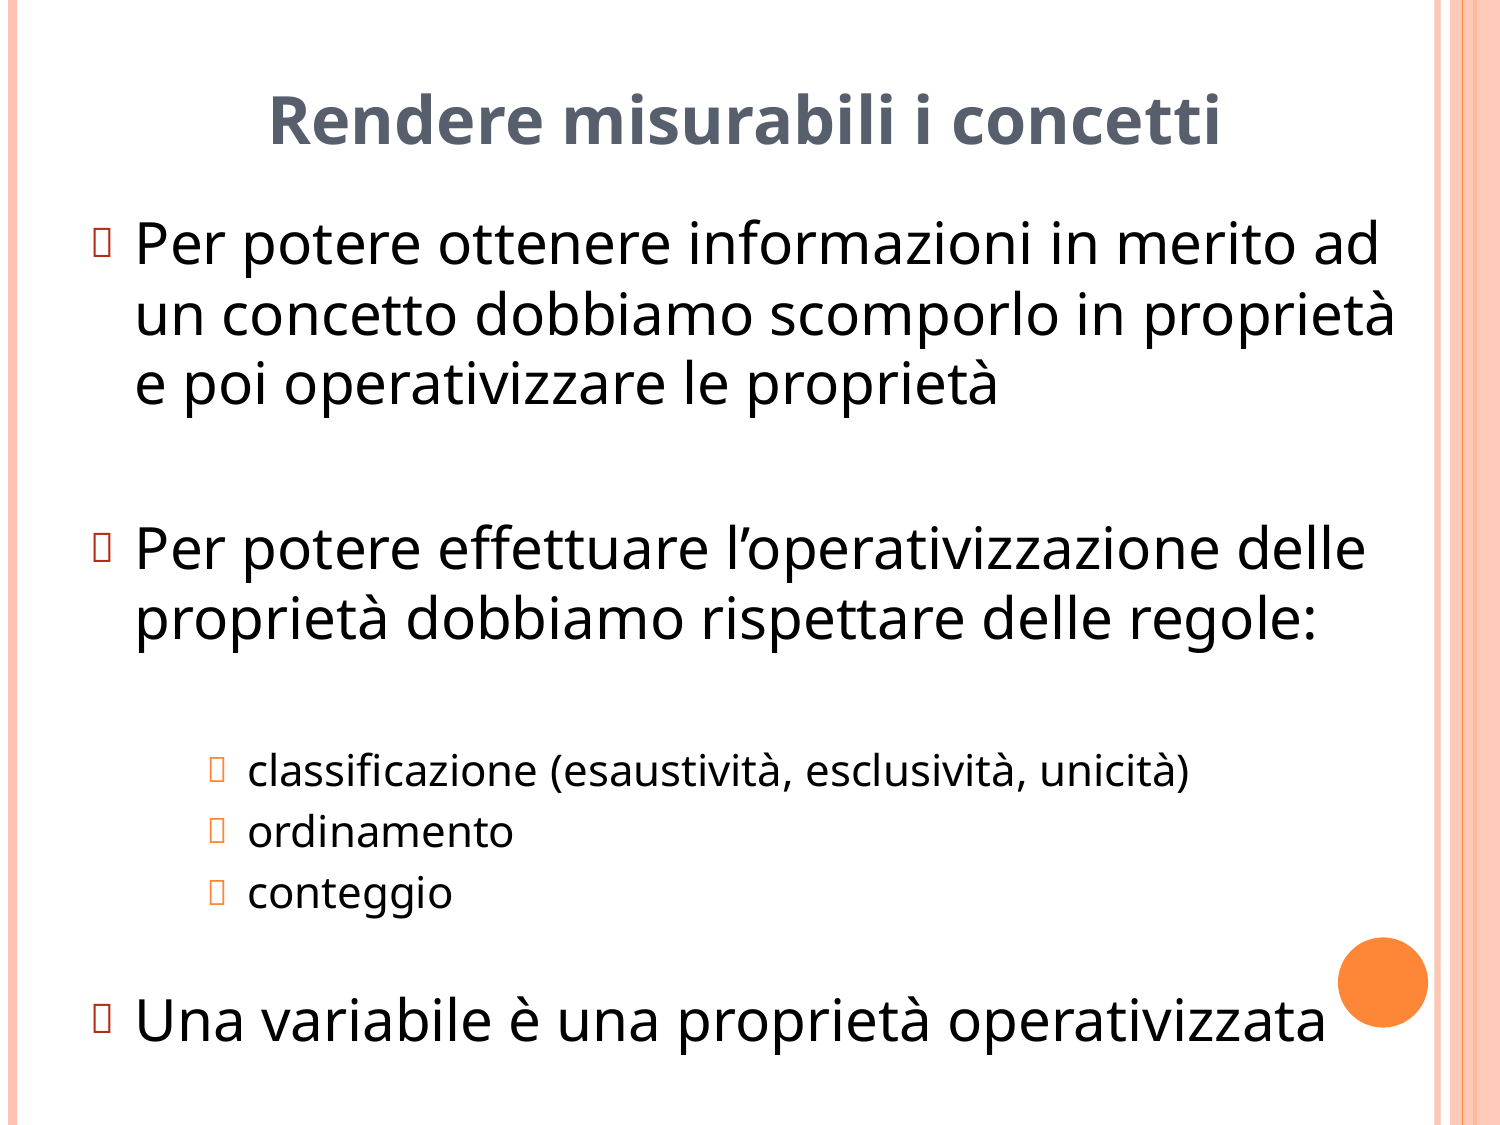

# Rendere misurabili i concetti
Per potere ottenere informazioni in merito ad un concetto dobbiamo scomporlo in proprietà e poi operativizzare le proprietà
Per potere effettuare l’operativizzazione delle proprietà dobbiamo rispettare delle regole:
classificazione (esaustività, esclusività, unicità)
ordinamento
conteggio
Una variabile è una proprietà operativizzata